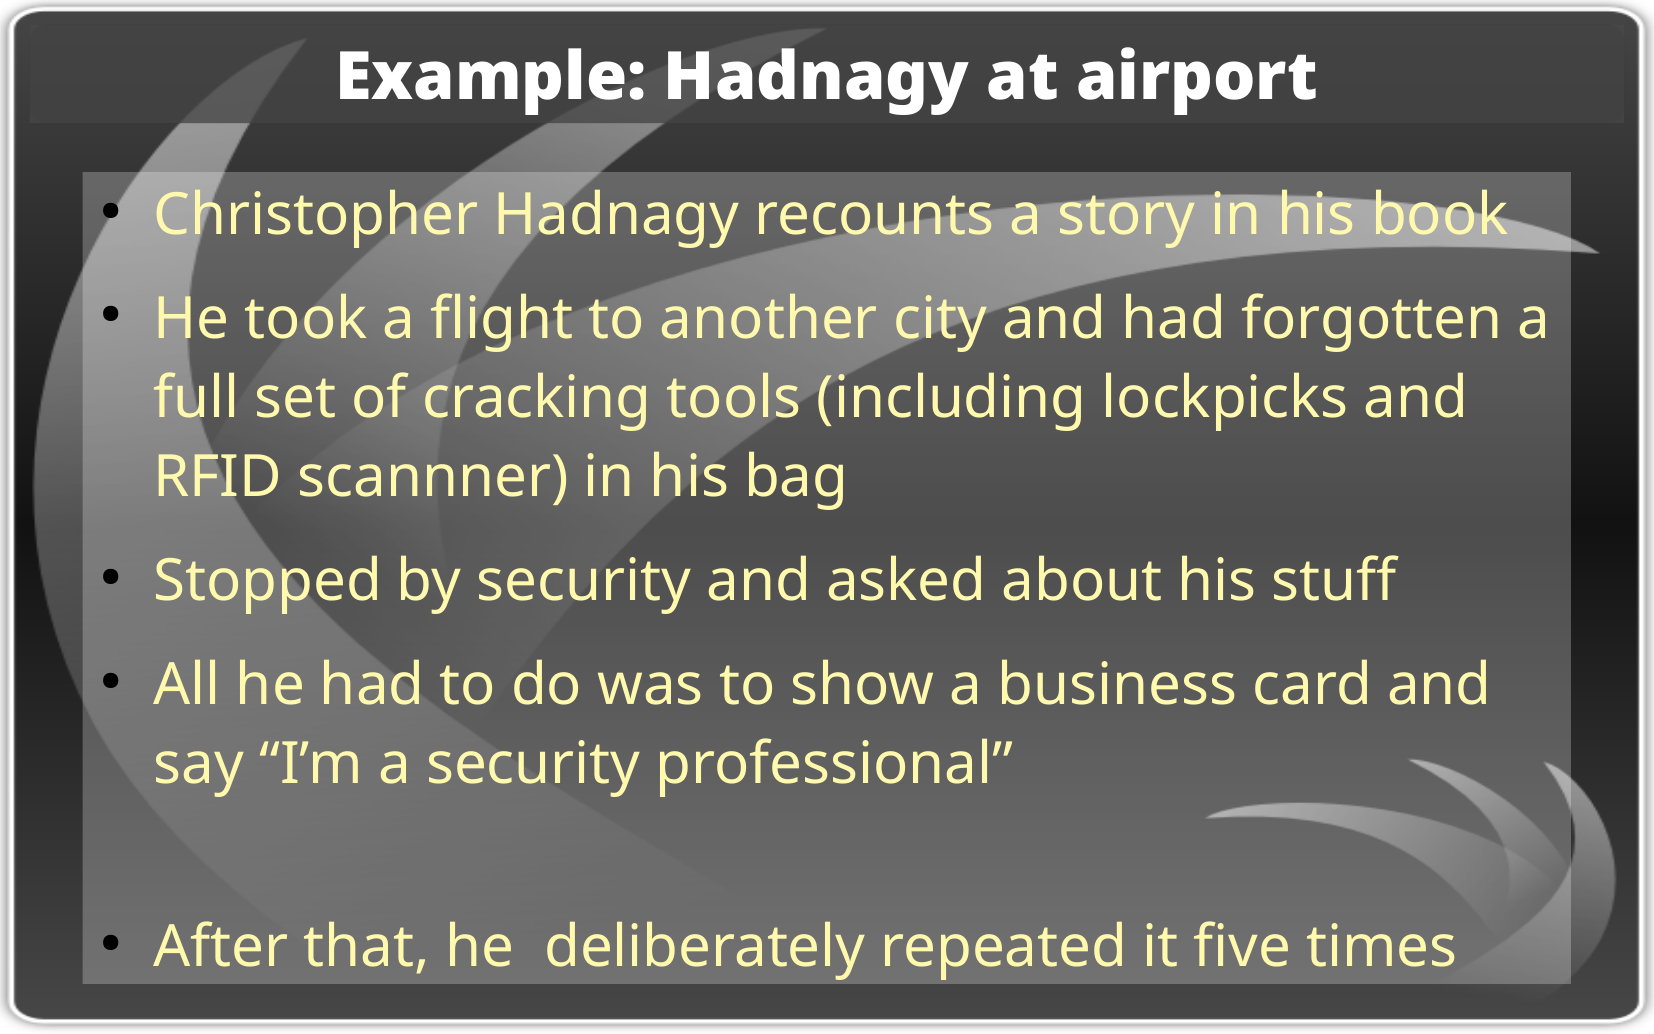

# Example: Hadnagy at airport
Christopher Hadnagy recounts a story in his book
He took a flight to another city and had forgotten a full set of cracking tools (including lockpicks and RFID scannner) in his bag
Stopped by security and asked about his stuff
All he had to do was to show a business card and say “I’m a security professional”
After that, he deliberately repeated it five times